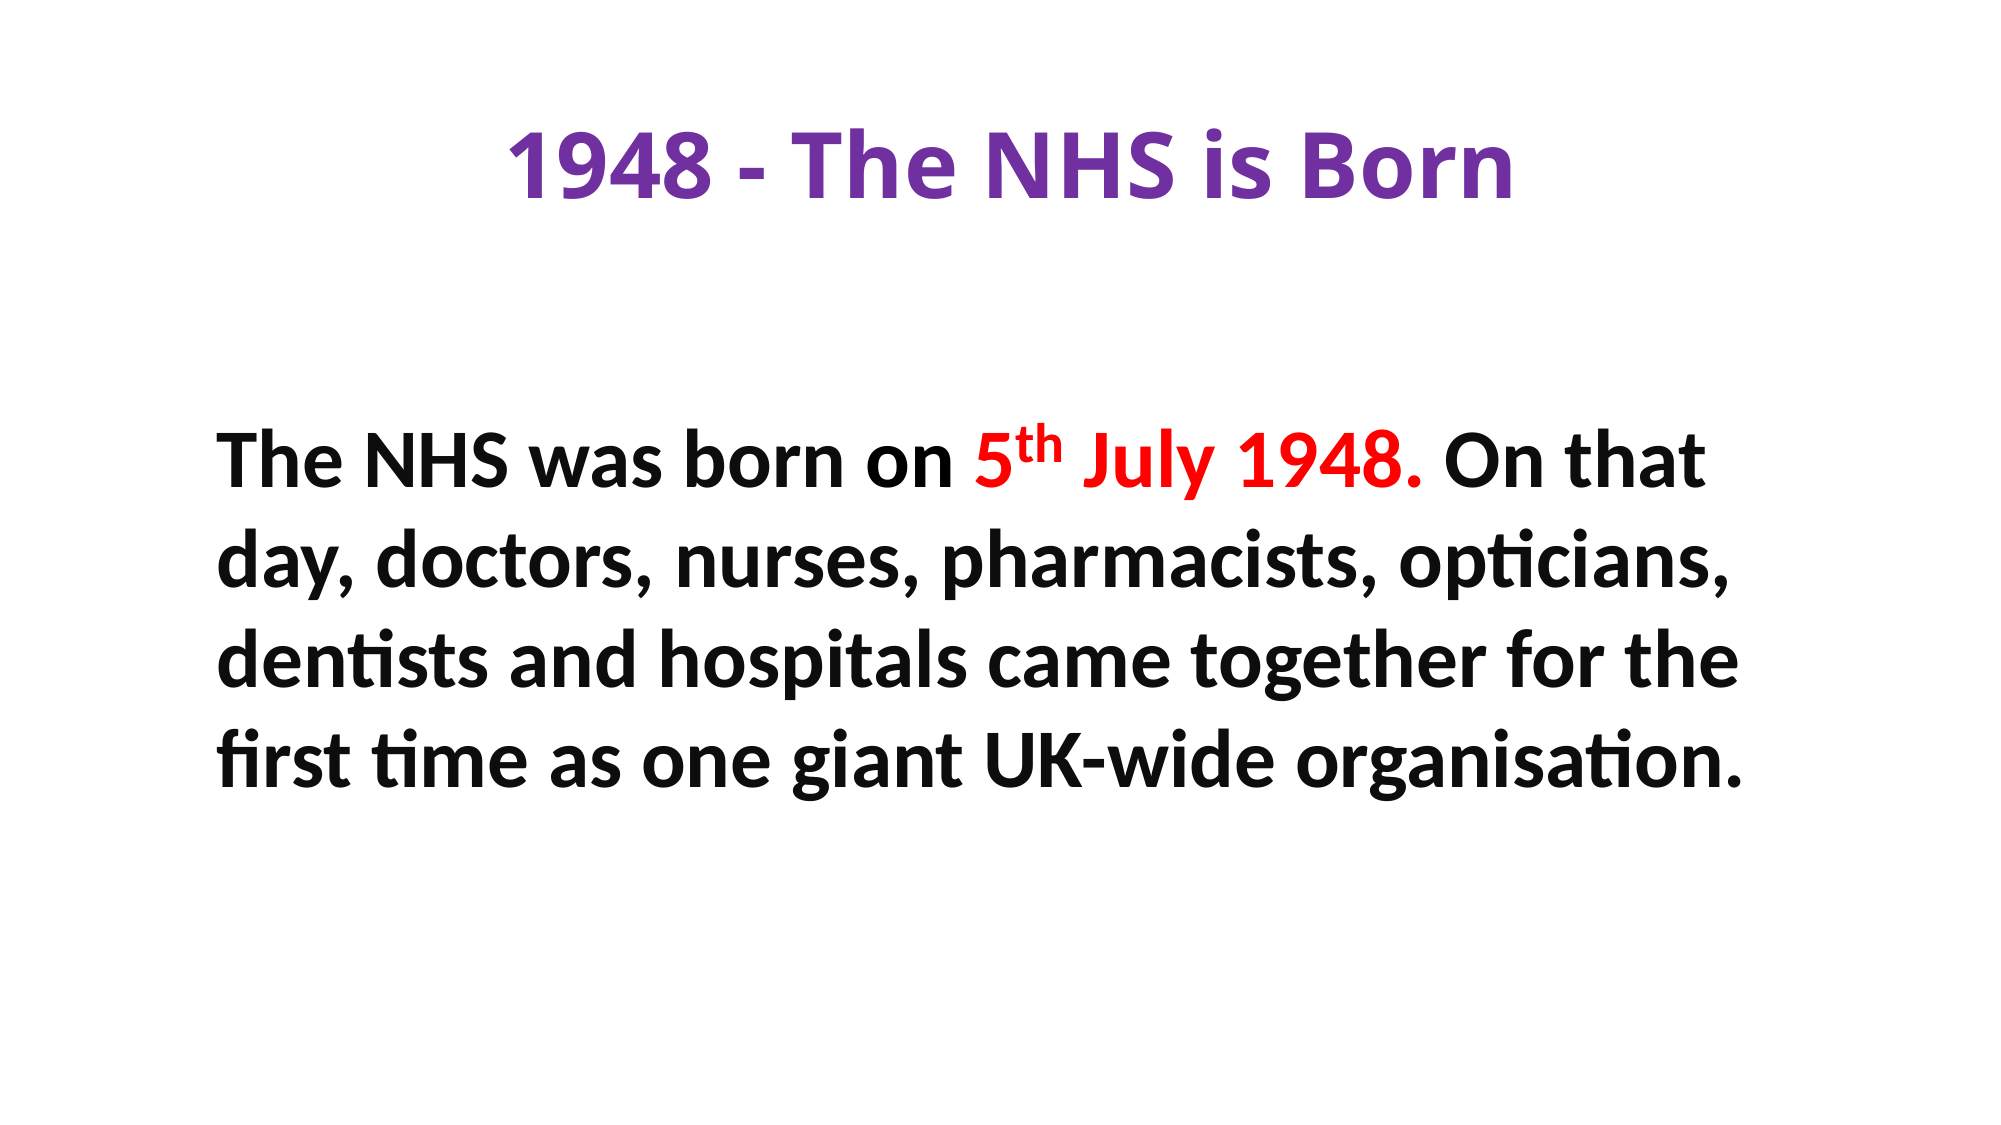

# 1948 - The NHS is Born
The NHS was born on 5th July 1948. On that day, doctors, nurses, pharmacists, opticians, dentists and hospitals came together for the first time as one giant UK-wide organisation.